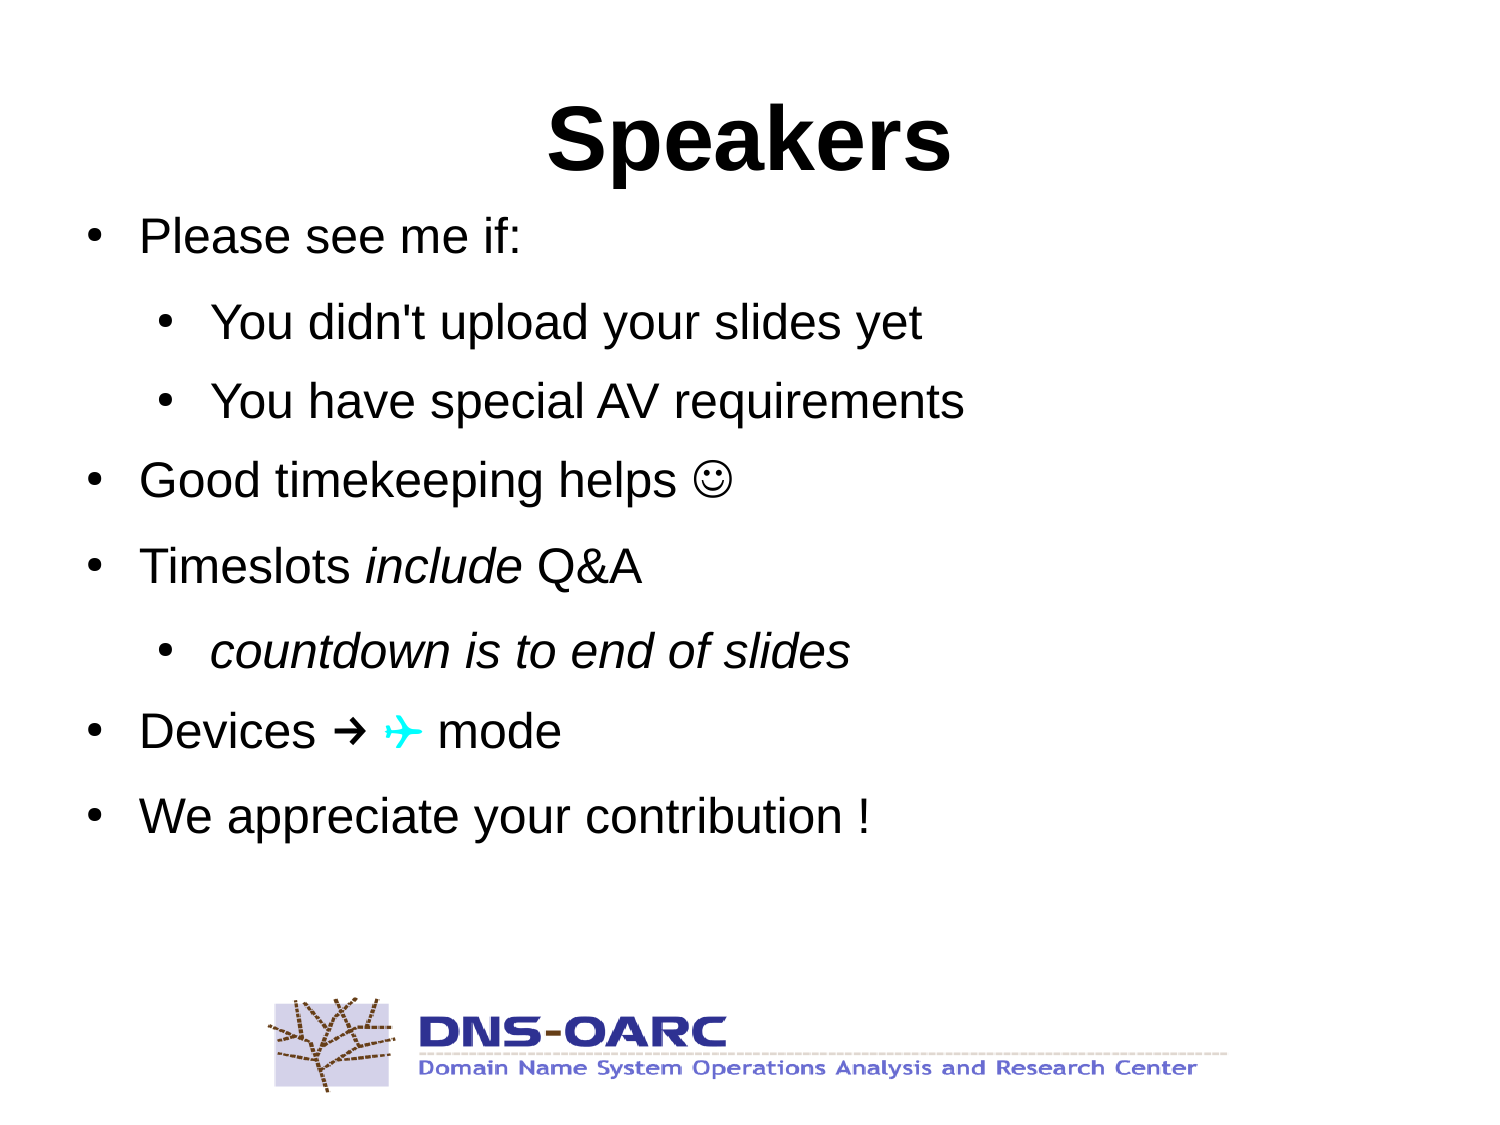

# Speakers
Please see me if:
You didn't upload your slides yet
You have special AV requirements
Good timekeeping helps ☺
Timeslots include Q&A
countdown is to end of slides
Devices →  mode
We appreciate your contribution !